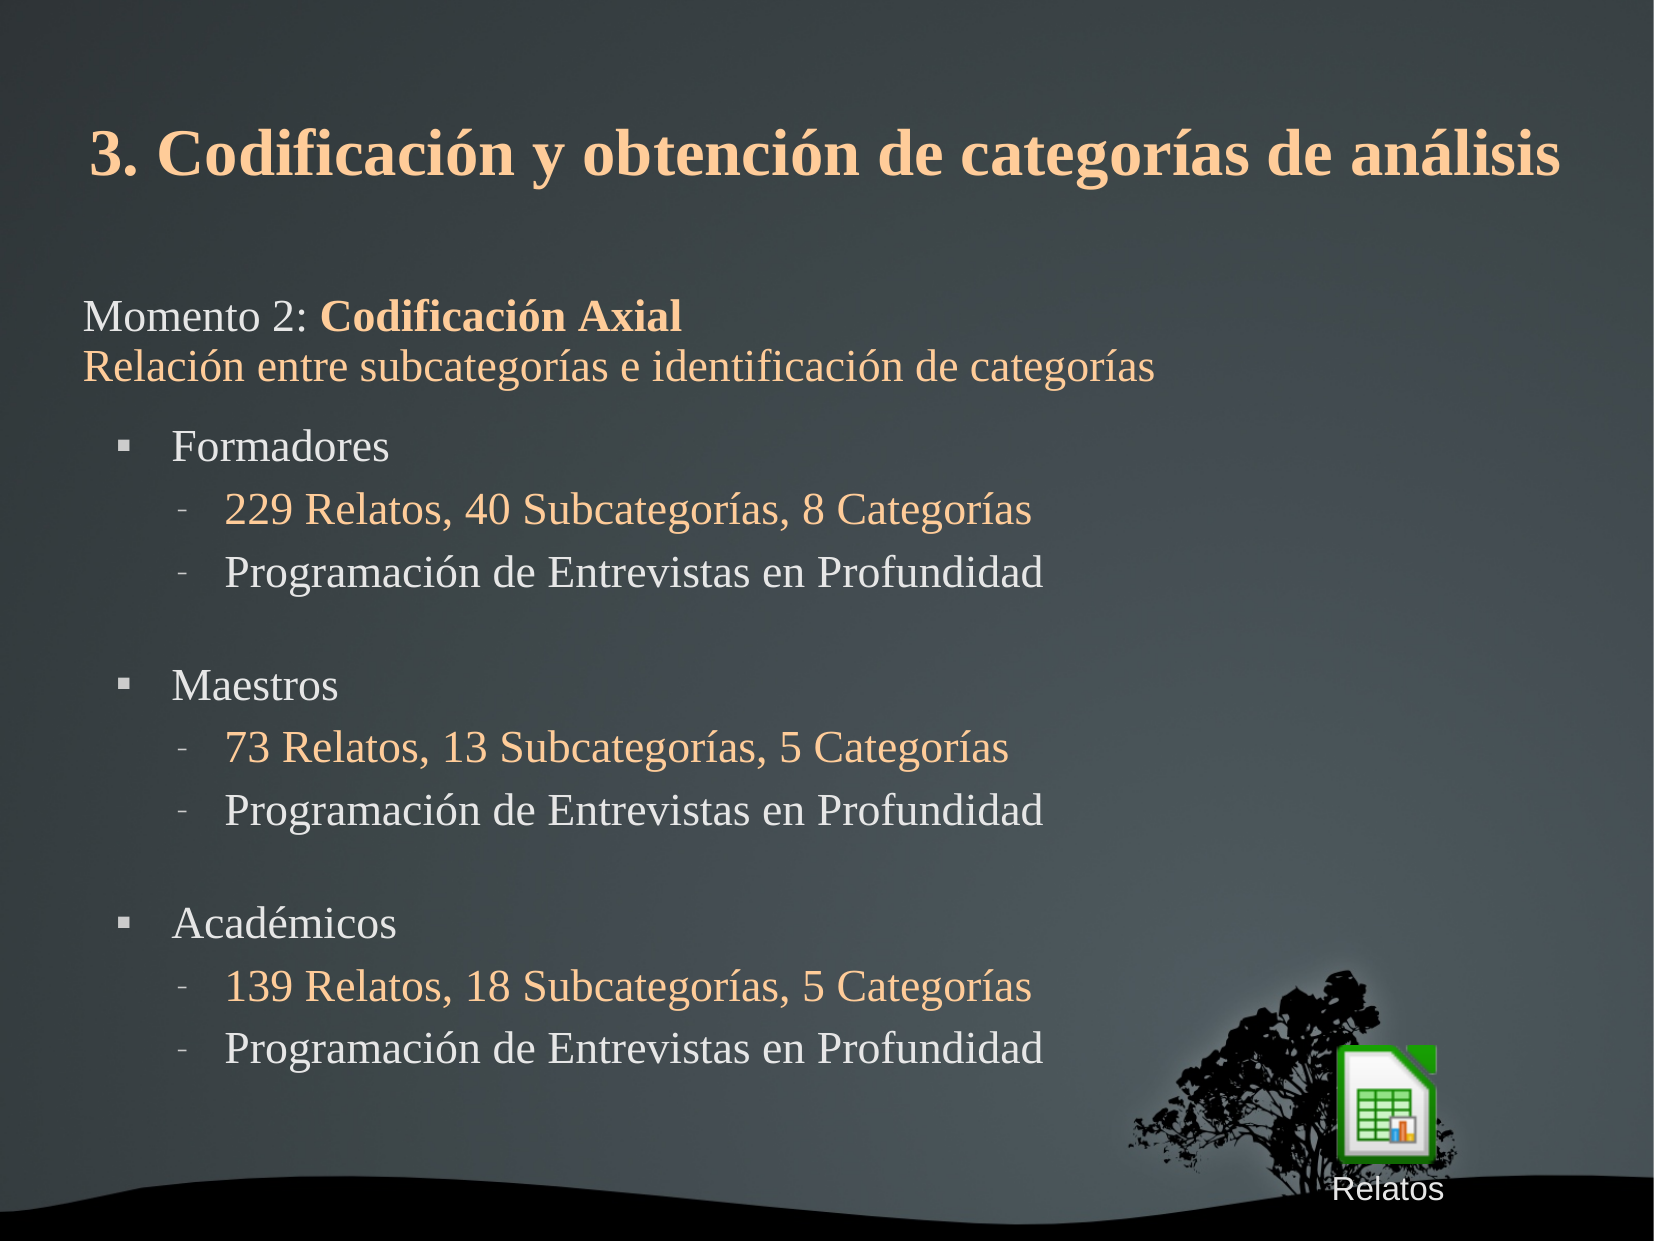

# 3. Codificación y obtención de categorías de análisis
Momento 2: Codificación Axial
Relación entre subcategorías e identificación de categorías
Formadores
229 Relatos, 40 Subcategorías, 8 Categorías
Programación de Entrevistas en Profundidad
Maestros
73 Relatos, 13 Subcategorías, 5 Categorías
Programación de Entrevistas en Profundidad
Académicos
139 Relatos, 18 Subcategorías, 5 Categorías
Programación de Entrevistas en Profundidad
Relatos